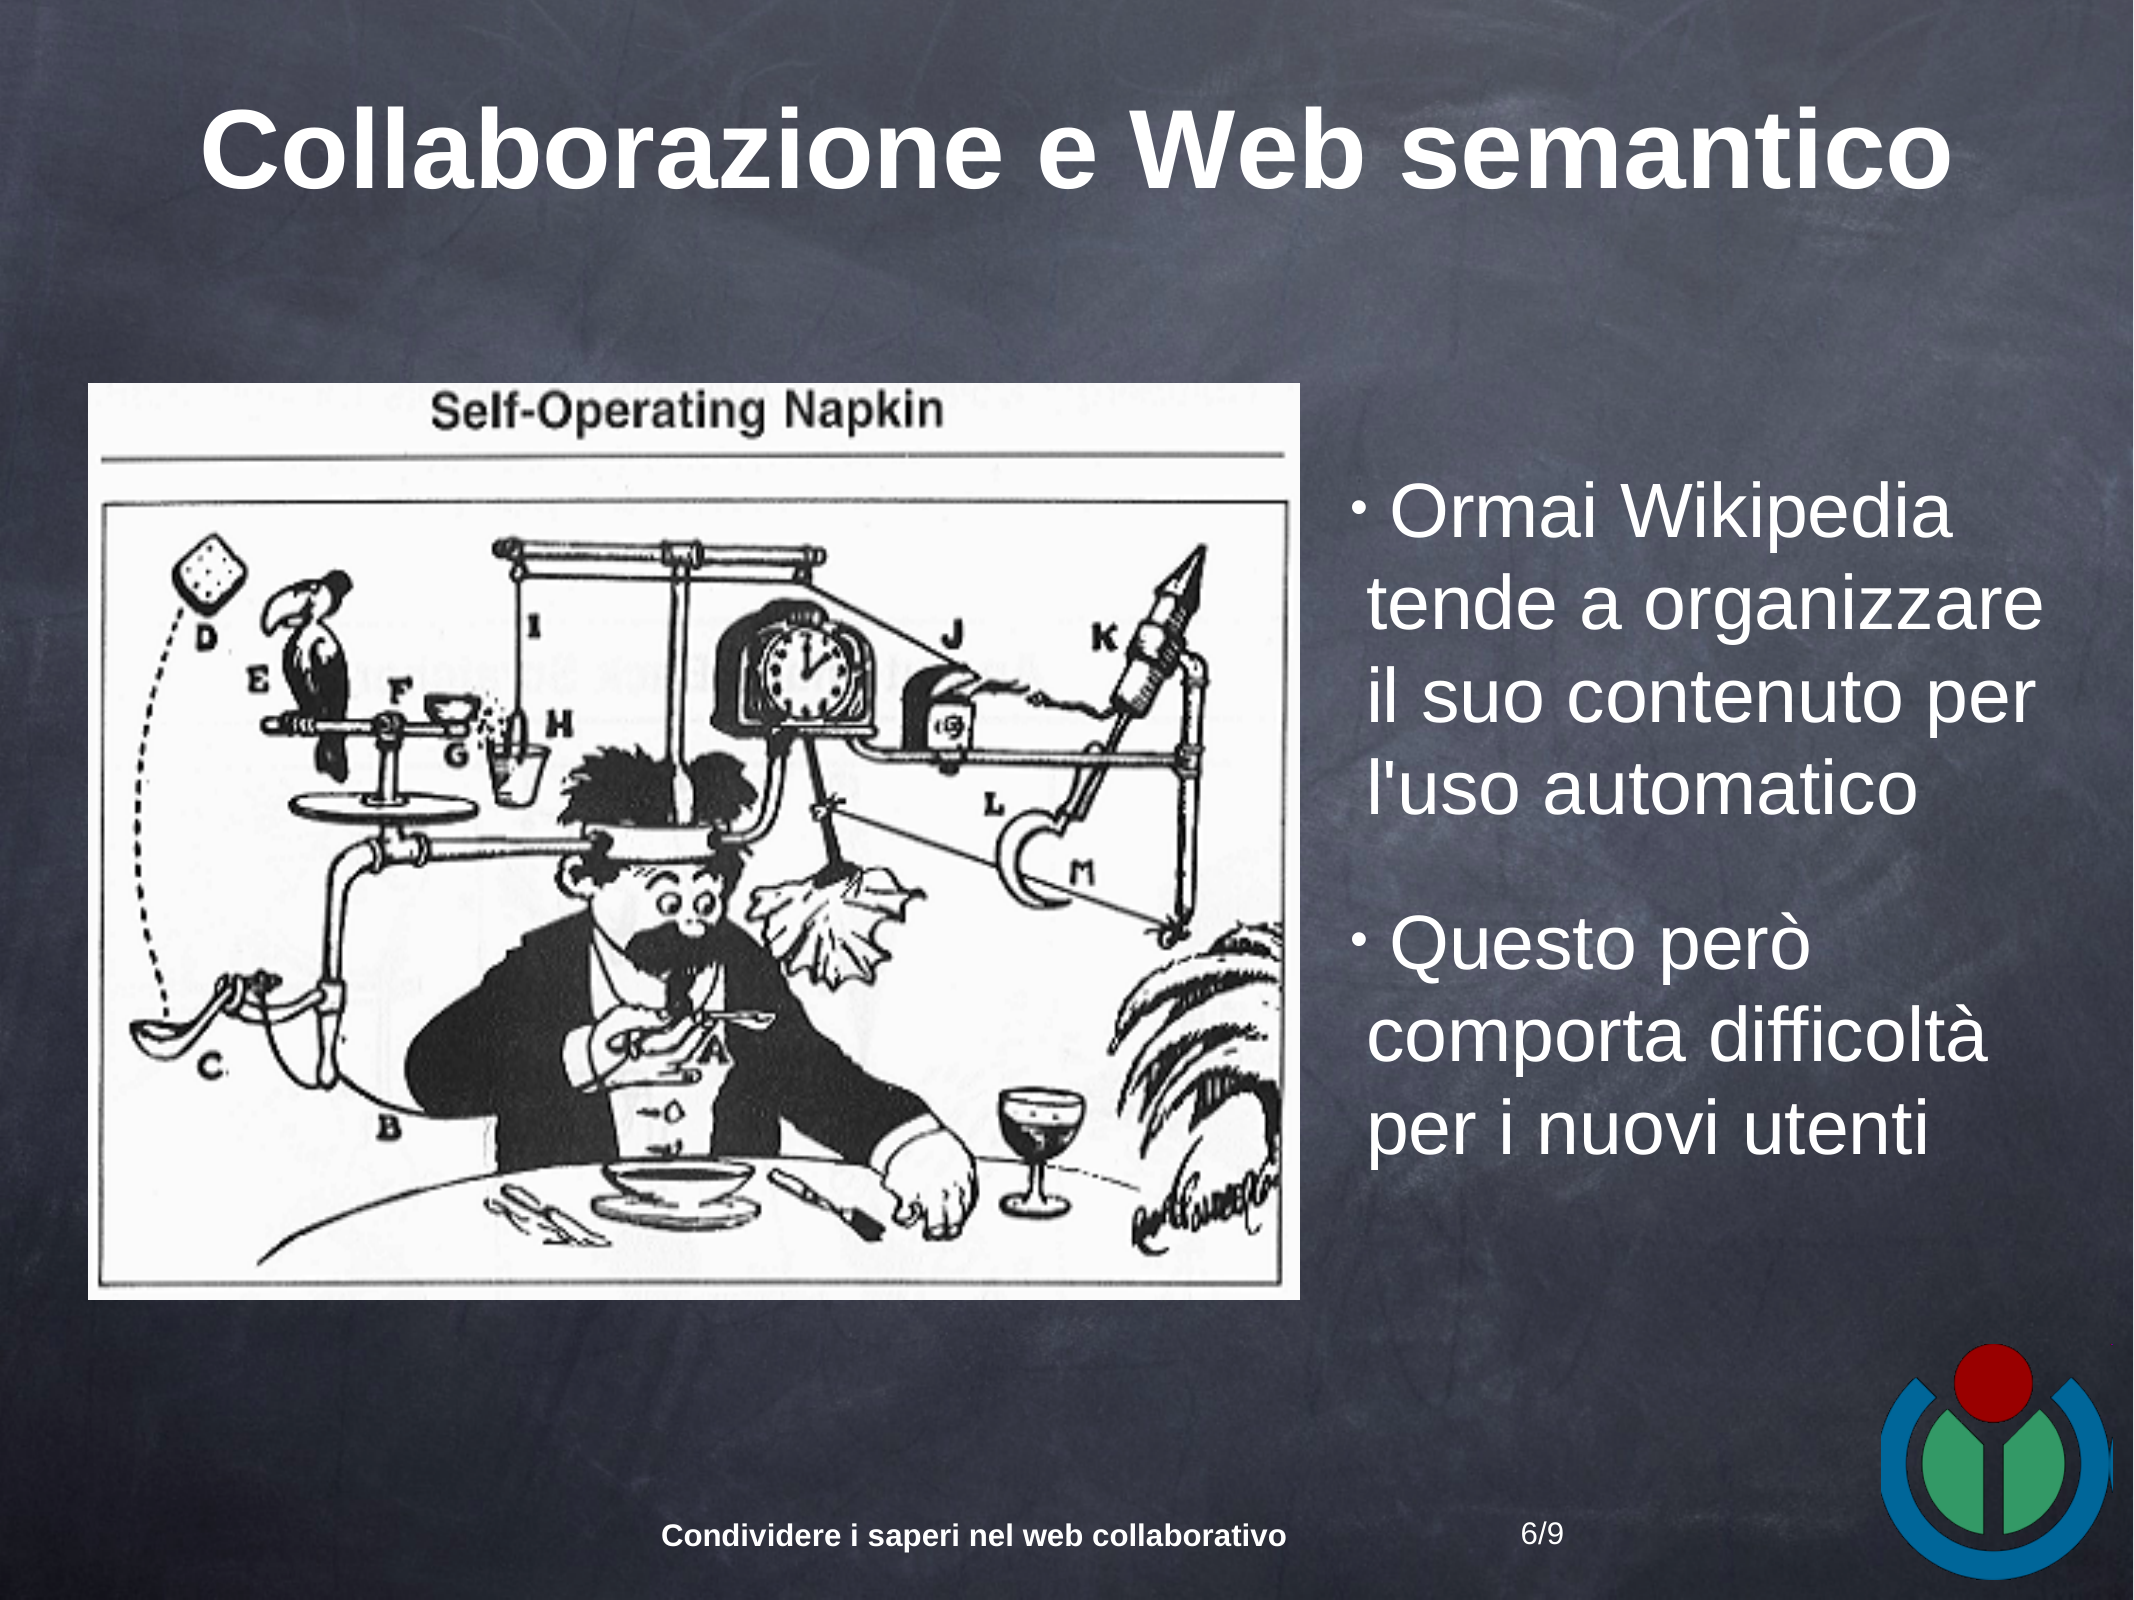

Collaborazione e Web semantico
# Ormai Wikipedia tende a organizzare il suo contenuto per l'uso automatico
 Questo però comporta difficoltà per i nuovi utenti